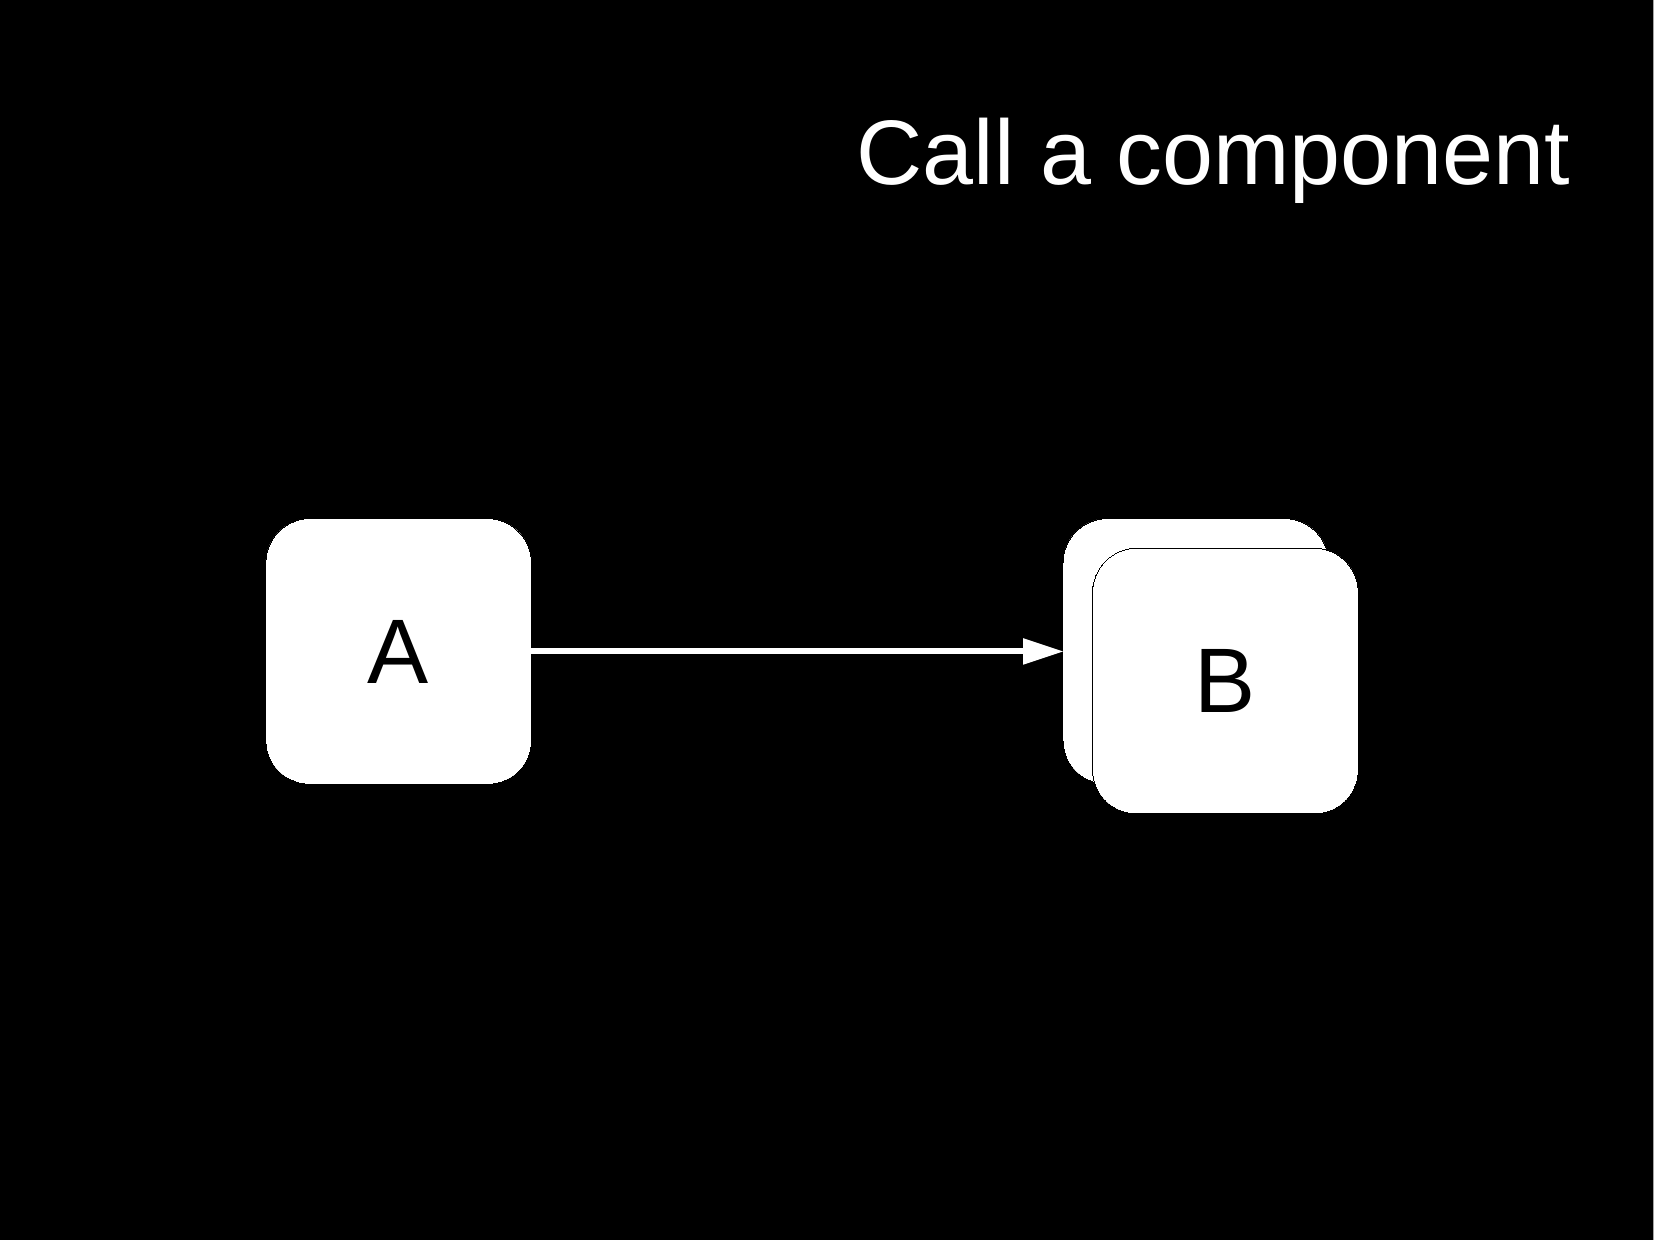

# Call a component
A
A
B